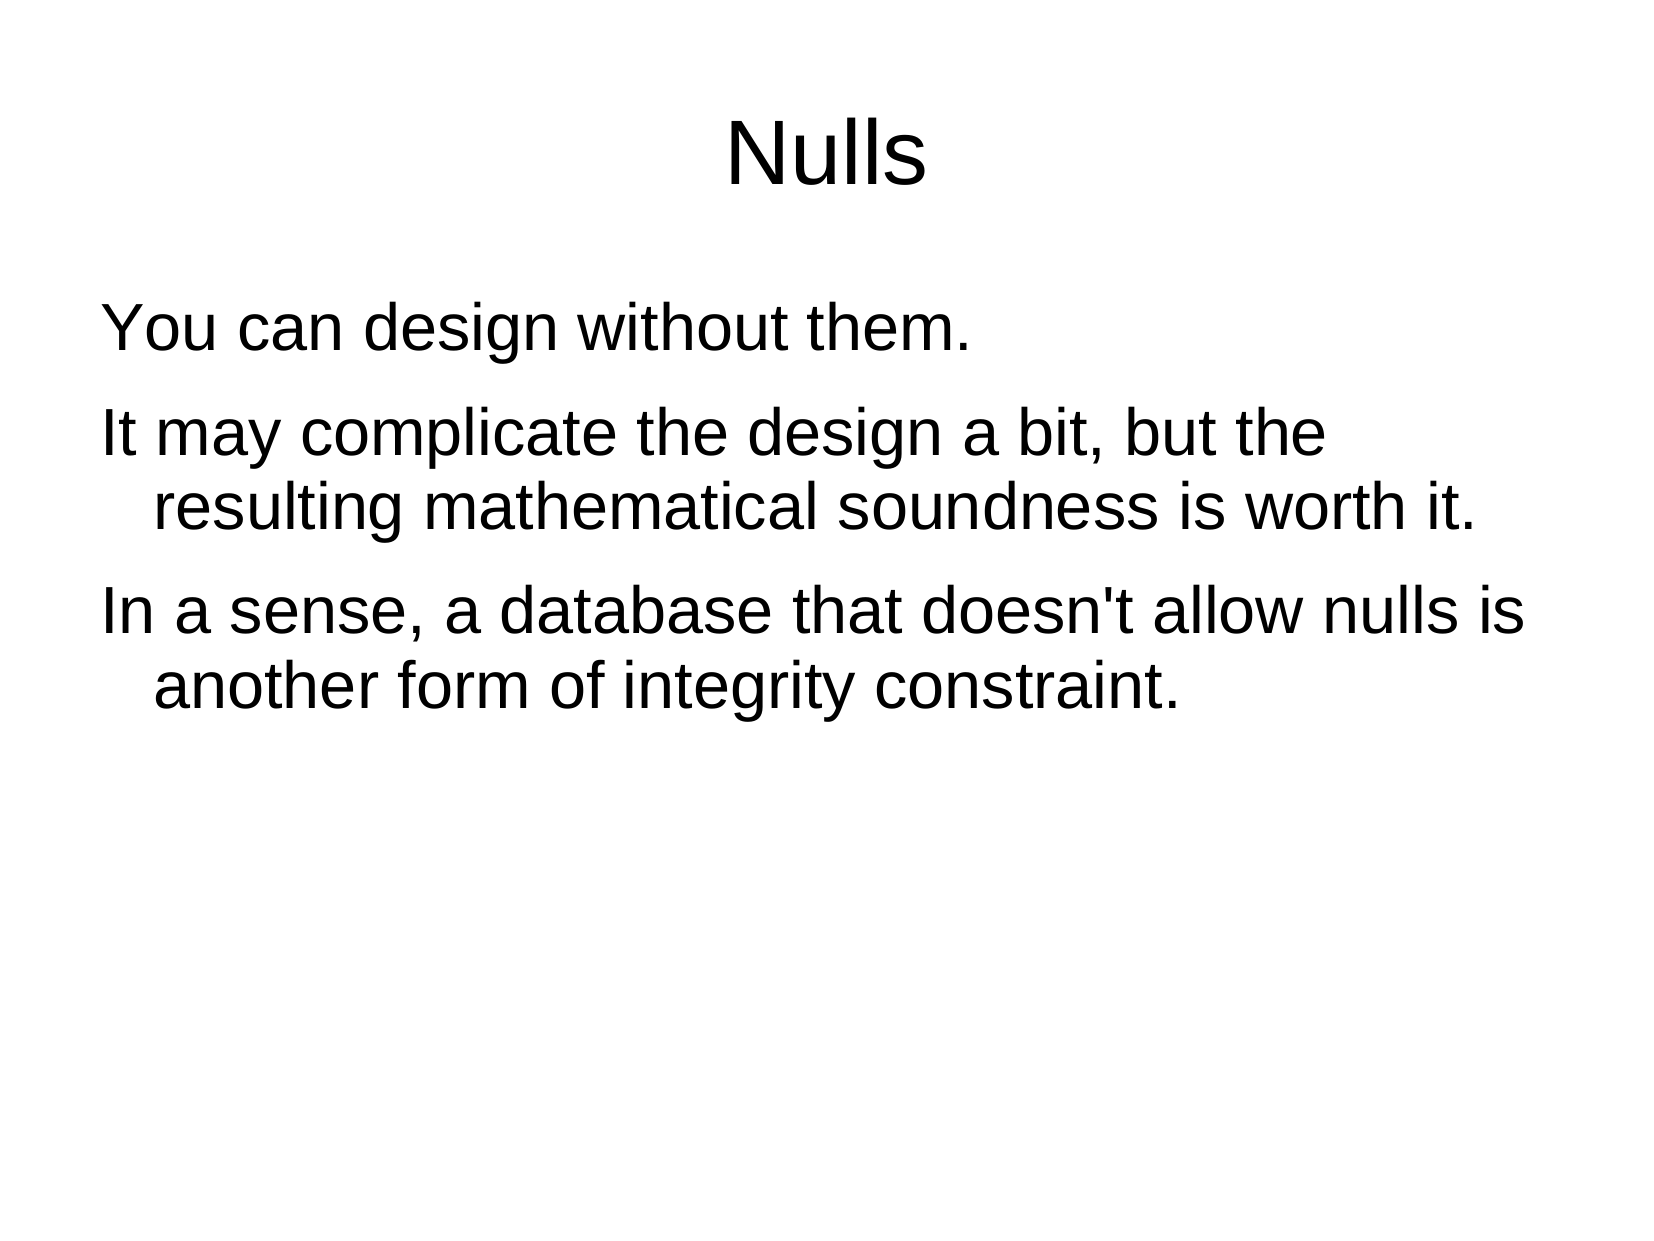

# Nulls
You can design without them.
It may complicate the design a bit, but the resulting mathematical soundness is worth it.
In a sense, a database that doesn't allow nulls is another form of integrity constraint.